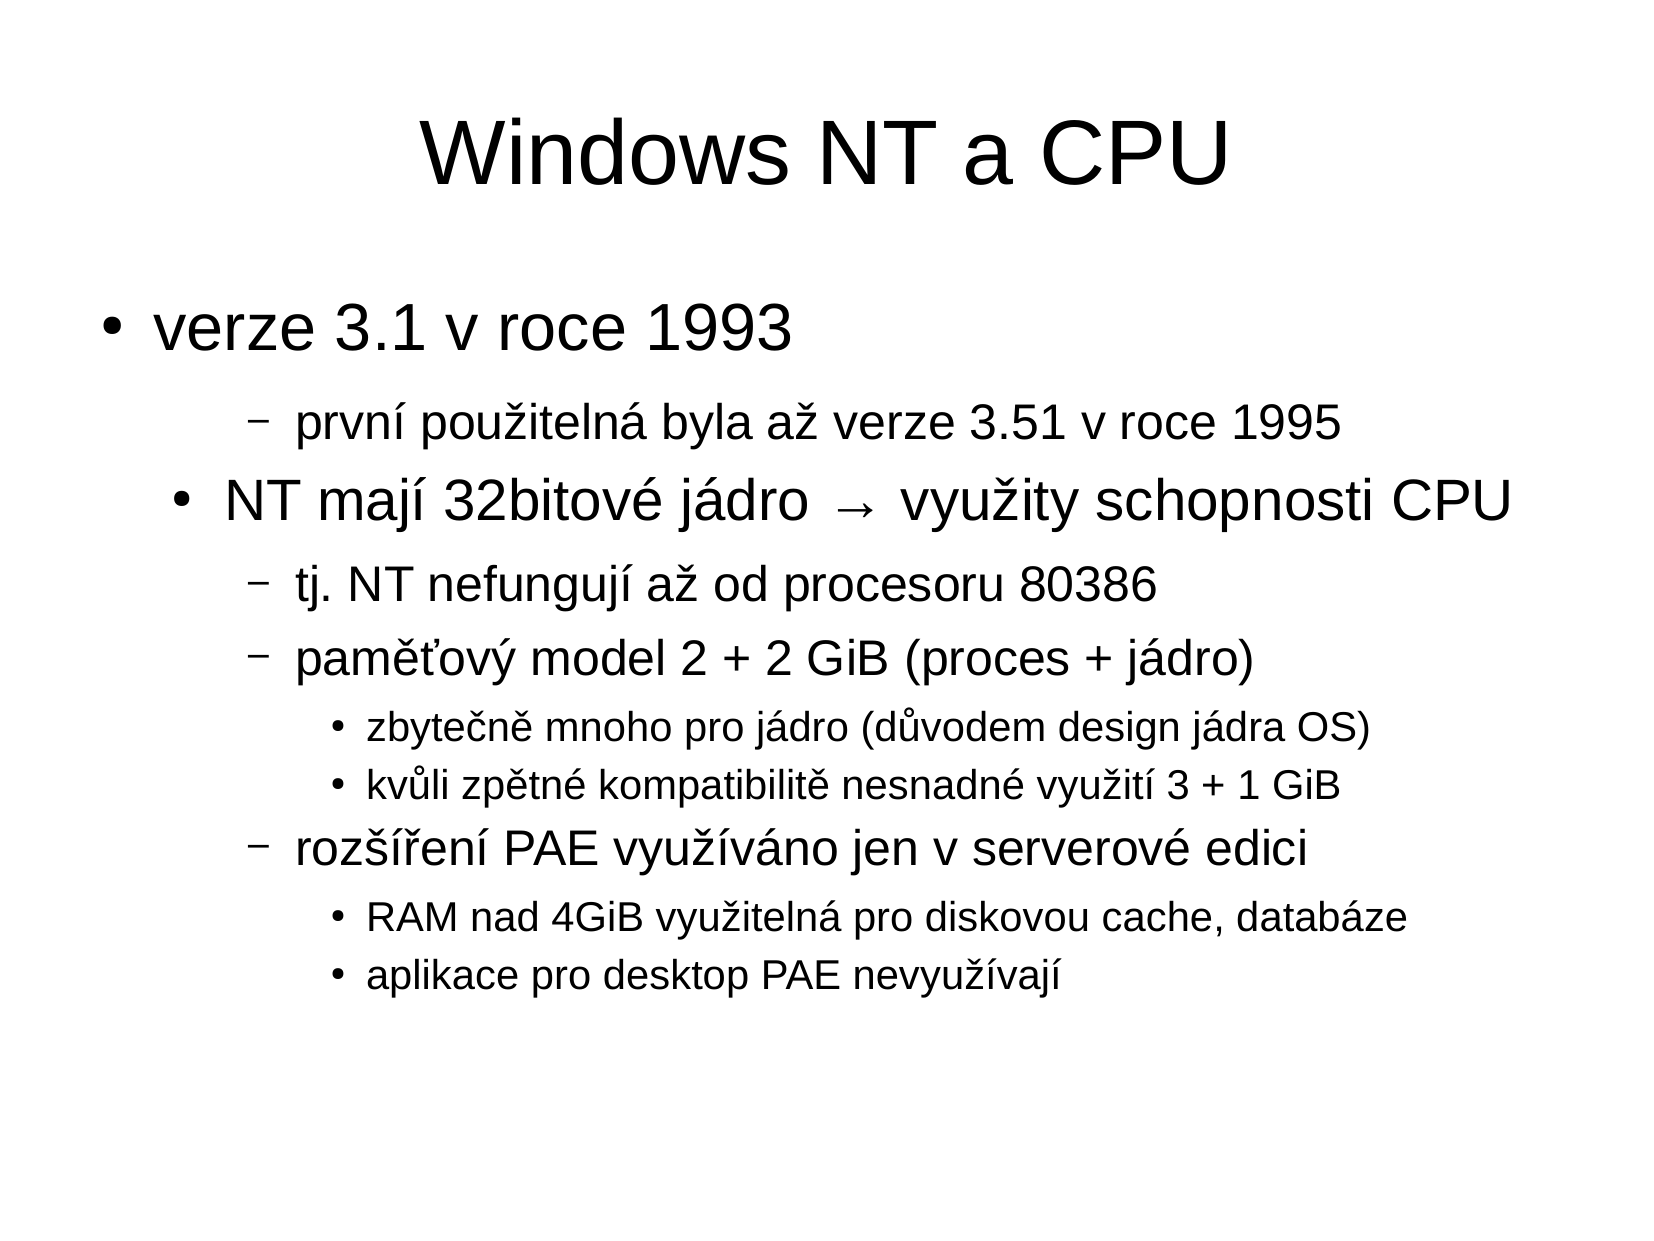

# Windows NT a CPU
verze 3.1 v roce 1993
první použitelná byla až verze 3.51 v roce 1995
NT mají 32bitové jádro → využity schopnosti CPU
tj. NT nefungují až od procesoru 80386
paměťový model 2 + 2 GiB (proces + jádro)
zbytečně mnoho pro jádro (důvodem design jádra OS)
kvůli zpětné kompatibilitě nesnadné využití 3 + 1 GiB
rozšíření PAE využíváno jen v serverové edici
RAM nad 4GiB využitelná pro diskovou cache, databáze
aplikace pro desktop PAE nevyužívají